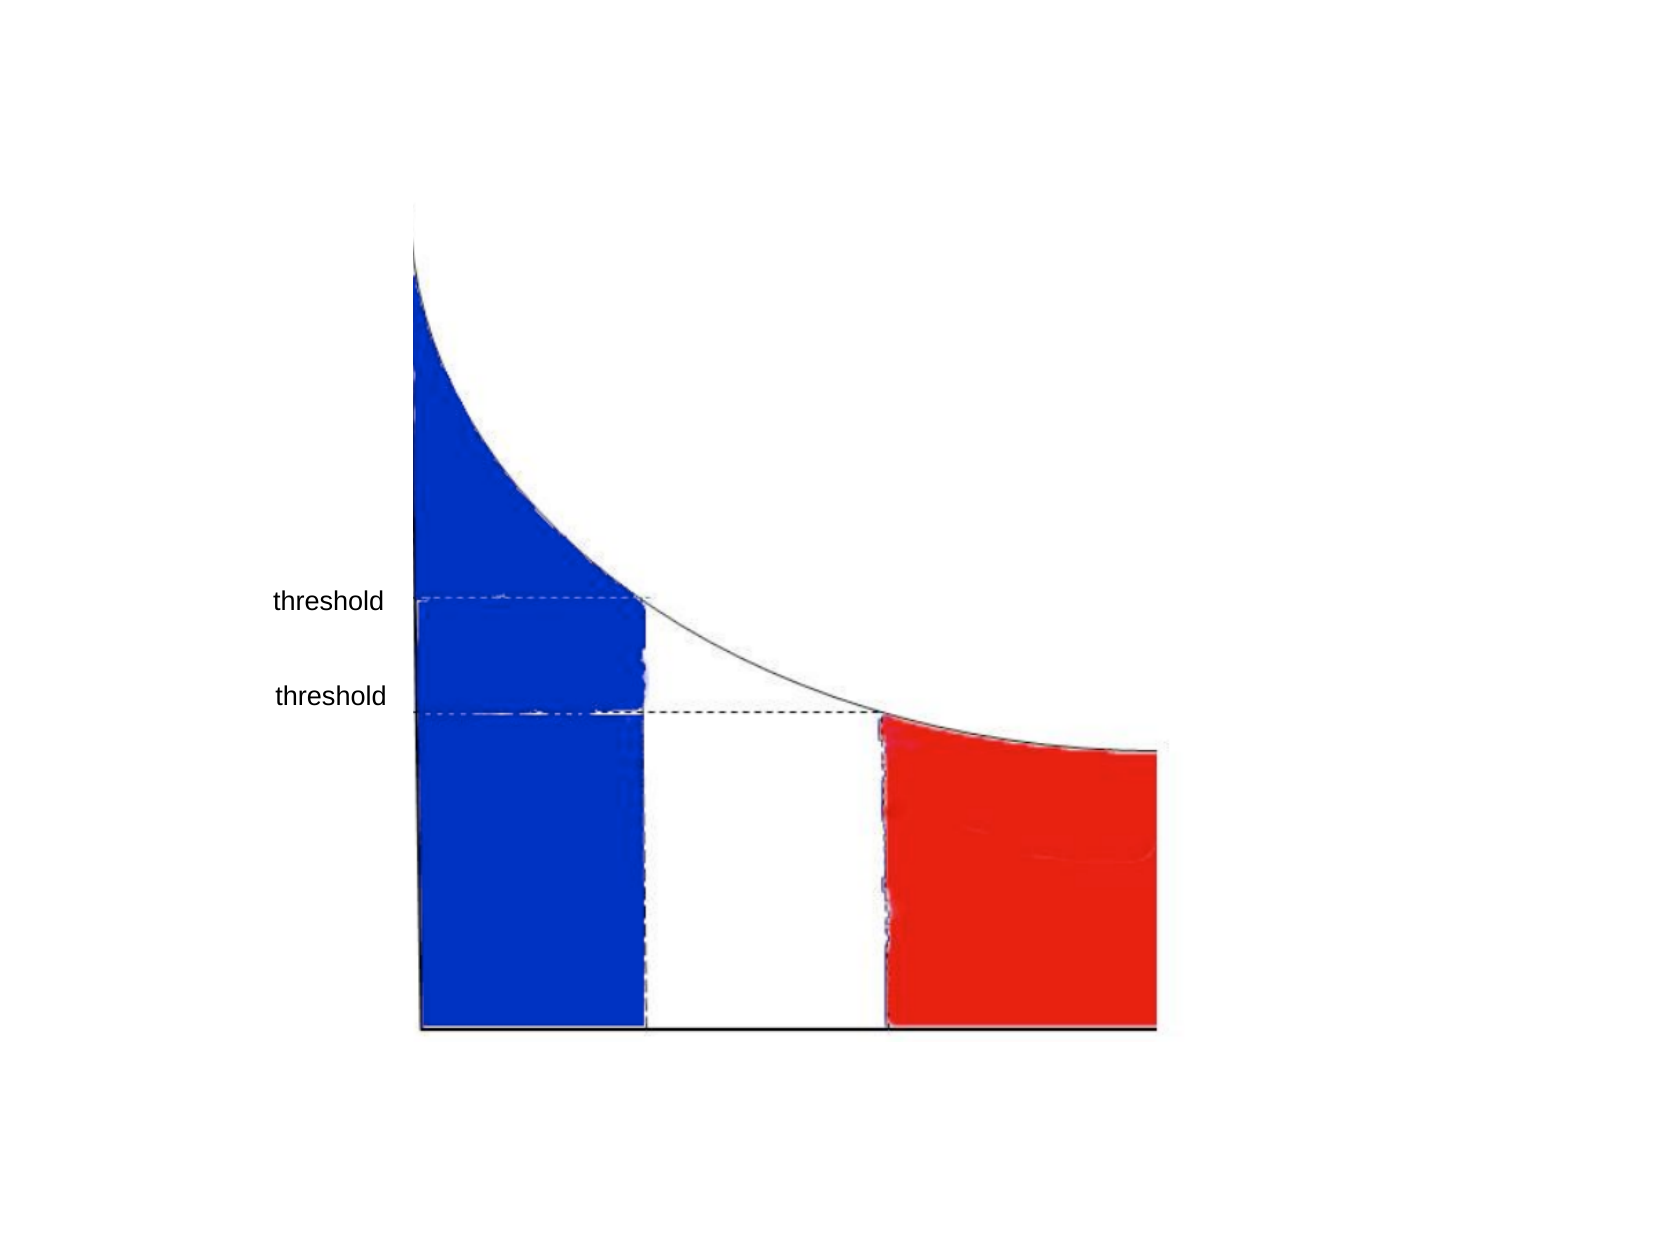

Morphogen concentration
threshold
threshold
Distance across the tissue